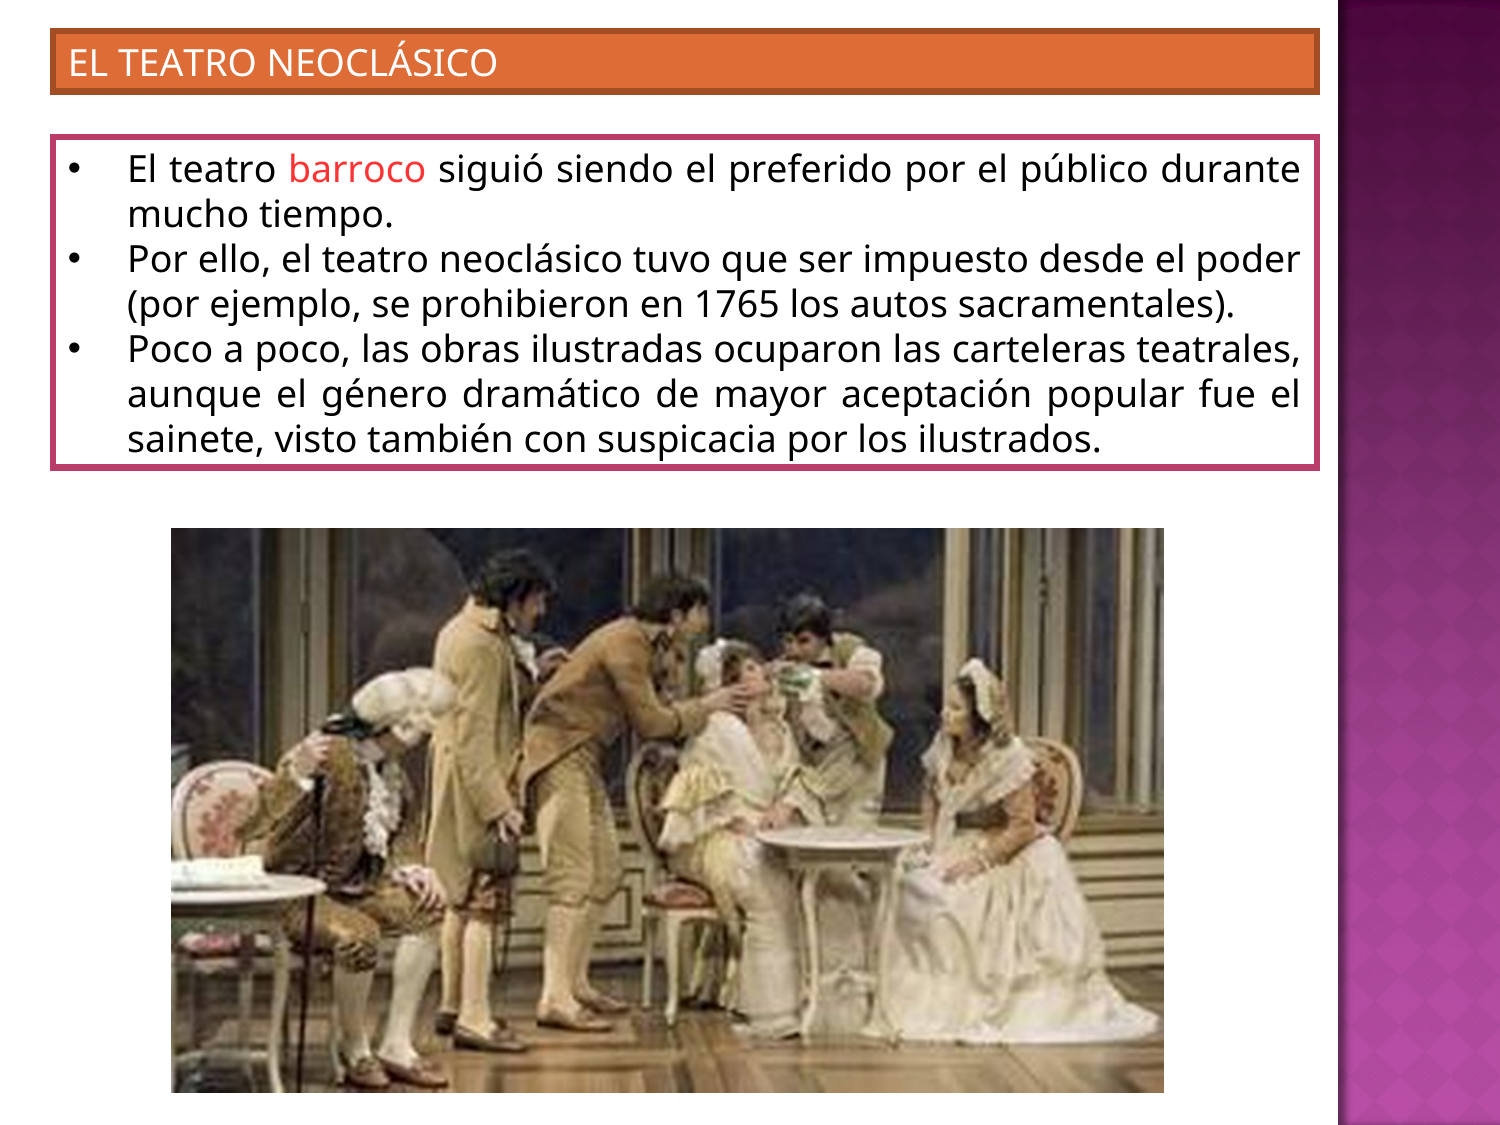

EL TEATRO NEOCLÁSICO
El teatro barroco siguió siendo el preferido por el público durante mucho tiempo.
Por ello, el teatro neoclásico tuvo que ser impuesto desde el poder (por ejemplo, se prohibieron en 1765 los autos sacramentales).
Poco a poco, las obras ilustradas ocuparon las carteleras teatrales, aunque el género dramático de mayor aceptación popular fue el sainete, visto también con suspicacia por los ilustrados.